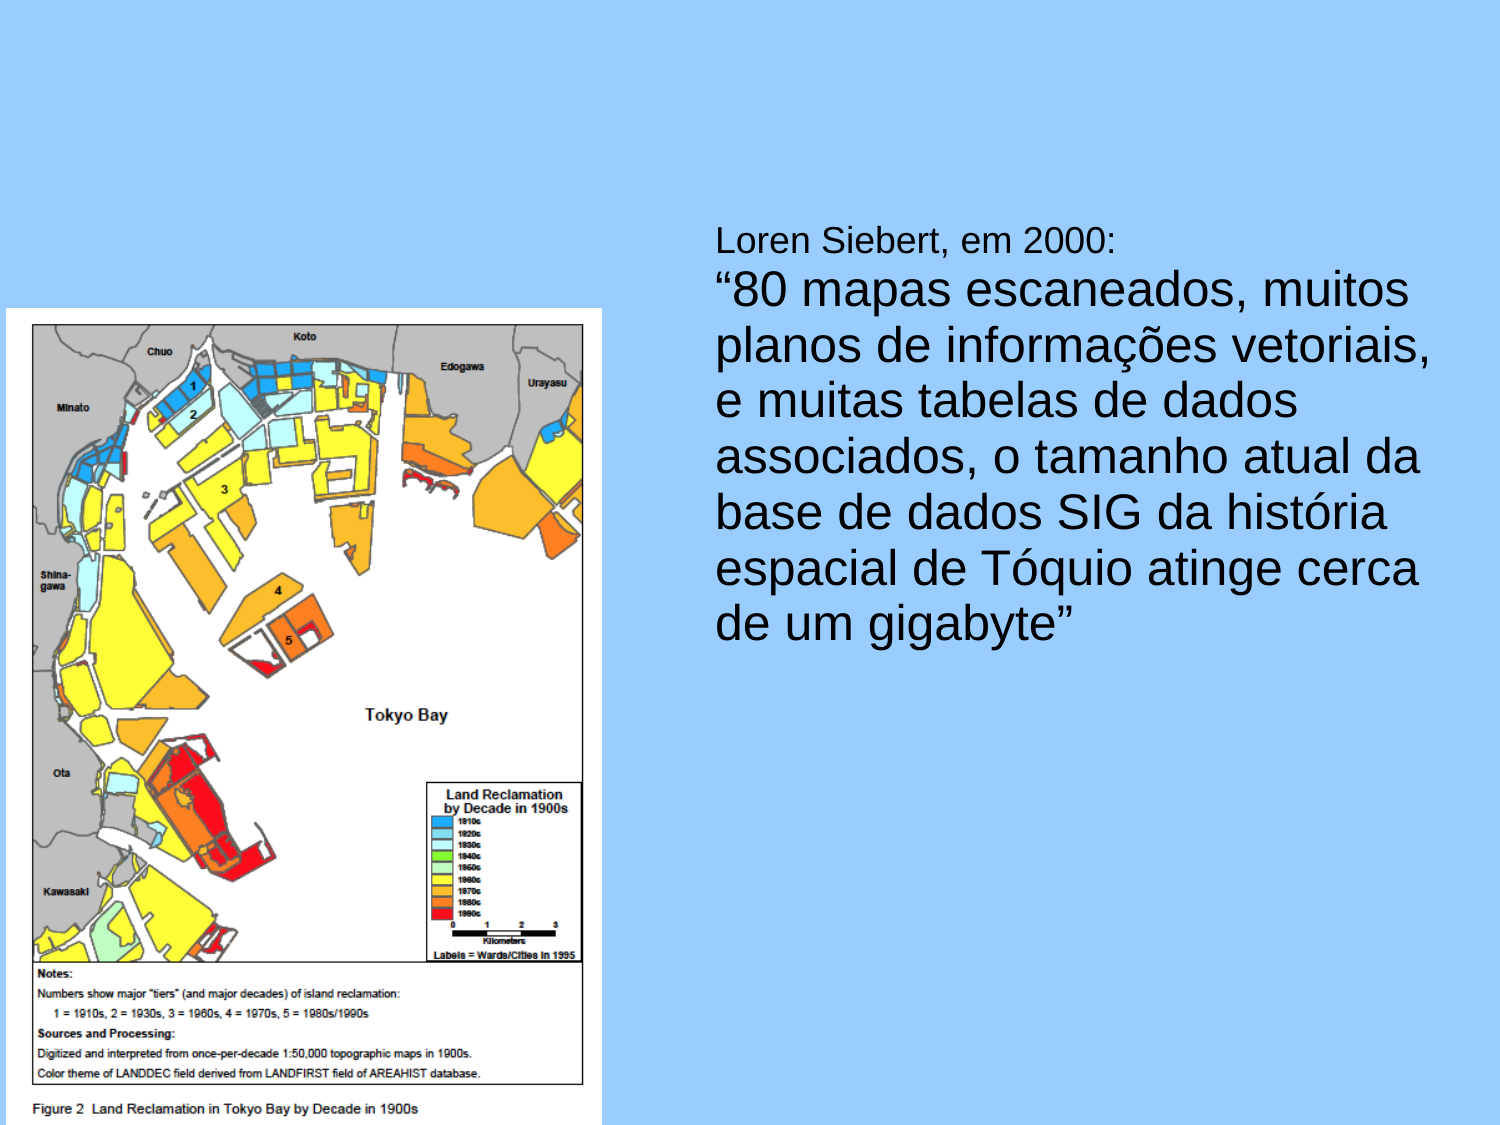

Loren Siebert, em 2000:
“80 mapas escaneados, muitos planos de informações vetoriais, e muitas tabelas de dados associados, o tamanho atual da base de dados SIG da história espacial de Tóquio atinge cerca de um gigabyte”